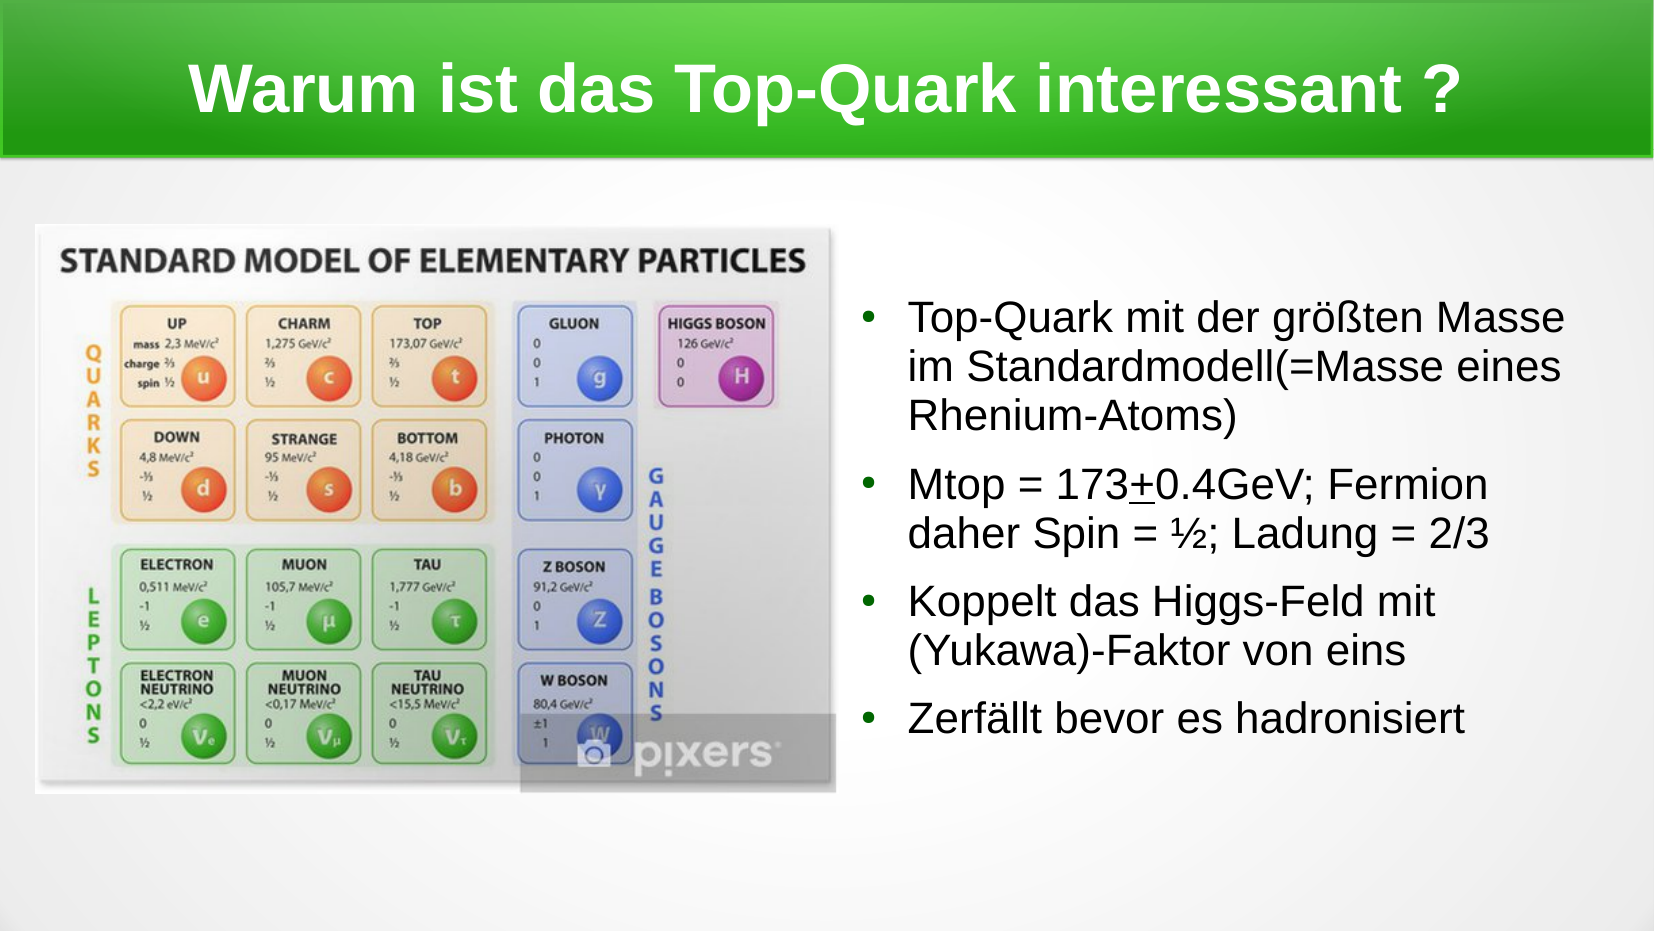

# Warum ist das Top-Quark interessant ?
Top-Quark mit der größten Masse im Standardmodell(=Masse eines Rhenium-Atoms)
Mtop = 173+0.4GeV; Fermion daher Spin = ½; Ladung = 2/3
Koppelt das Higgs-Feld mit (Yukawa)-Faktor von eins
Zerfällt bevor es hadronisiert